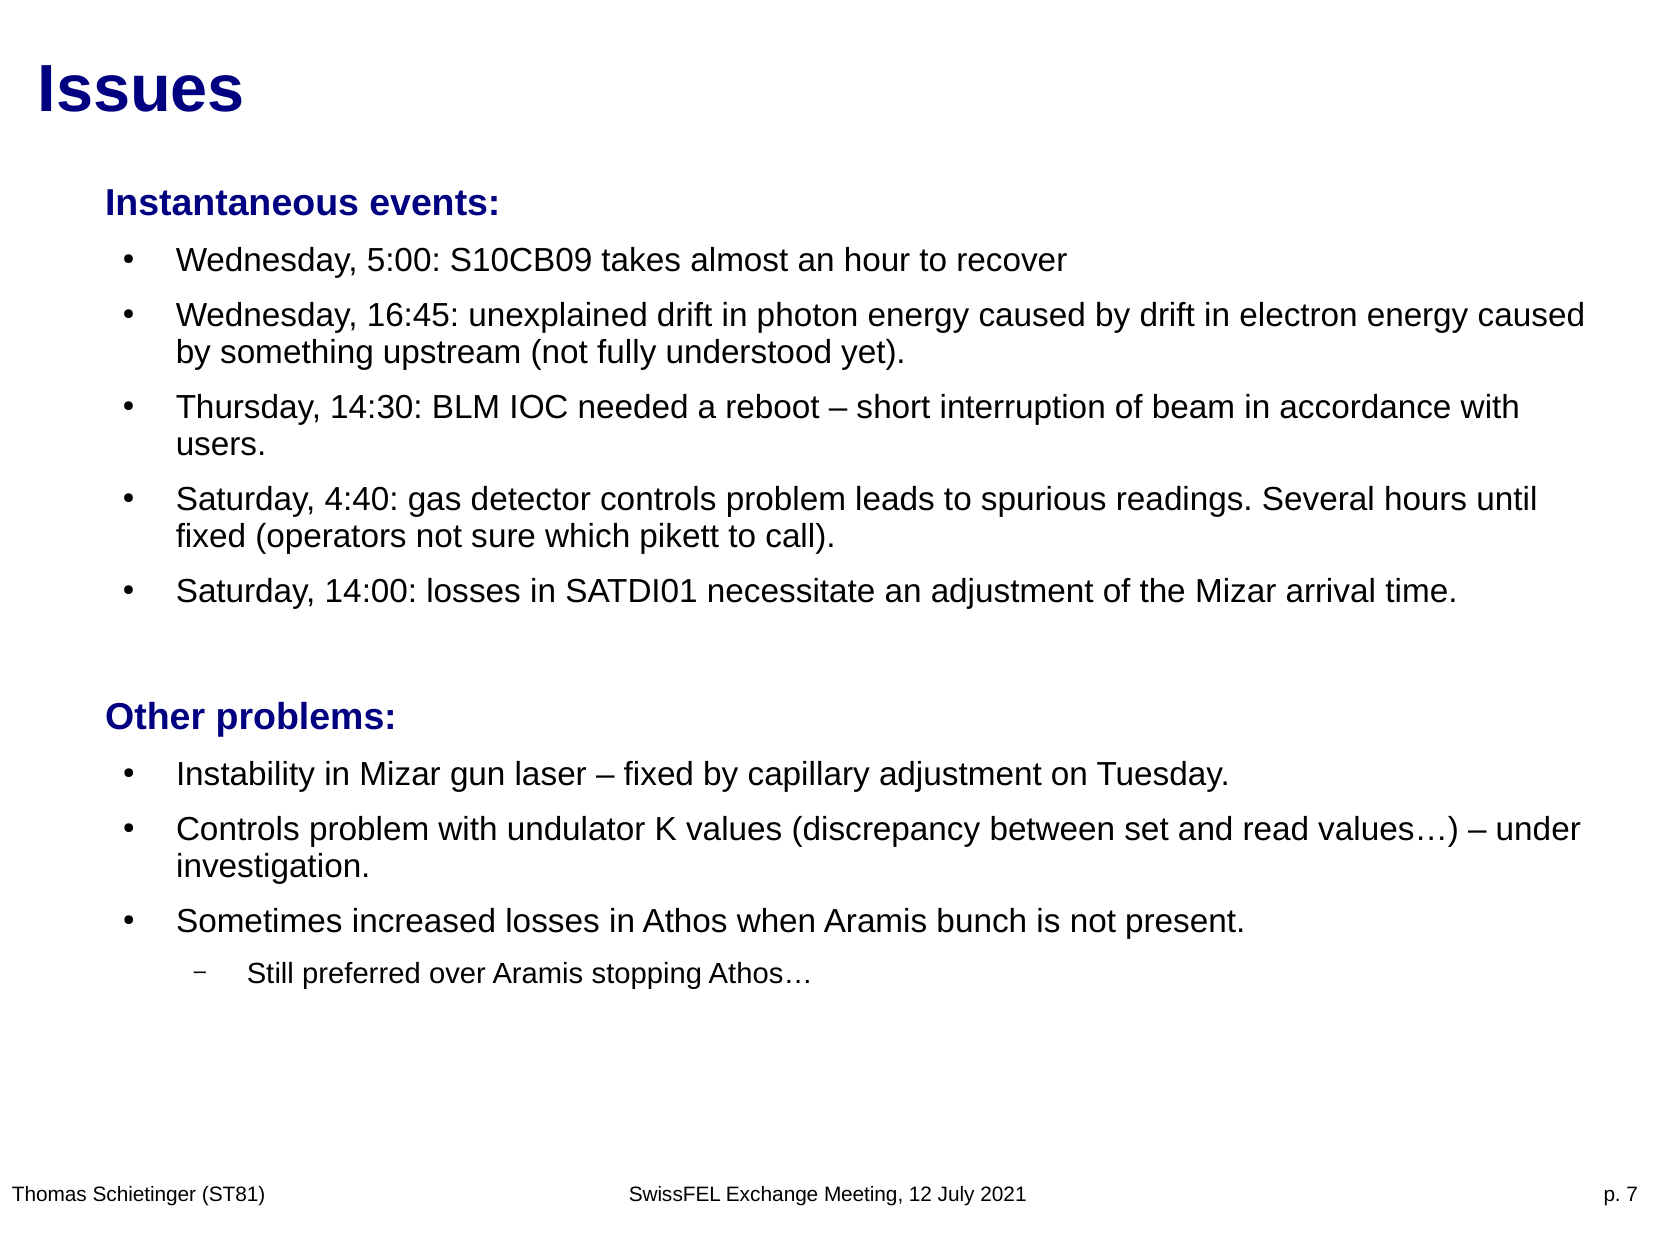

Issues
# Instantaneous events:
Wednesday, 5:00: S10CB09 takes almost an hour to recover
Wednesday, 16:45: unexplained drift in photon energy caused by drift in electron energy caused by something upstream (not fully understood yet).
Thursday, 14:30: BLM IOC needed a reboot – short interruption of beam in accordance with users.
Saturday, 4:40: gas detector controls problem leads to spurious readings. Several hours until fixed (operators not sure which pikett to call).
Saturday, 14:00: losses in SATDI01 necessitate an adjustment of the Mizar arrival time.
Other problems:
Instability in Mizar gun laser – fixed by capillary adjustment on Tuesday.
Controls problem with undulator K values (discrepancy between set and read values…) – under investigation.
Sometimes increased losses in Athos when Aramis bunch is not present.
Still preferred over Aramis stopping Athos…
7